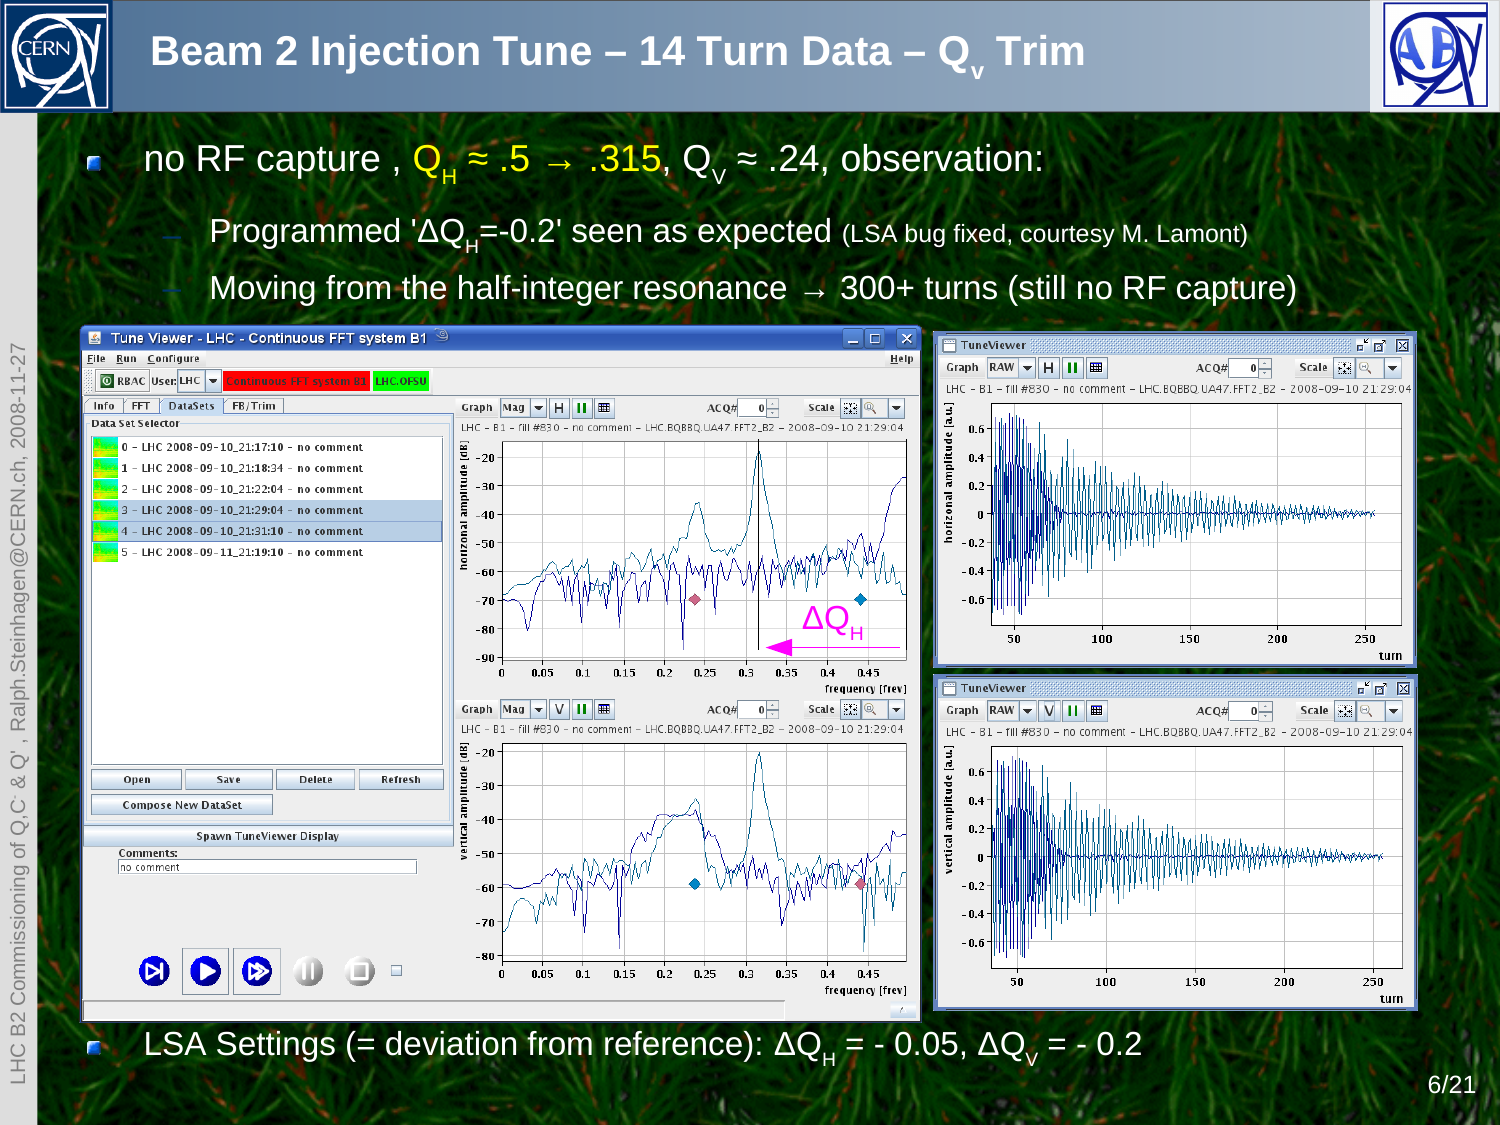

# Beam 2 Injection Tune – 14 Turn Data – Qv Trim
no RF capture , QH ≈ .5 → .315, QV ≈ .24, observation:
Programmed 'ΔQH=-0.2' seen as expected (LSA bug fixed, courtesy M. Lamont)
Moving from the half-integer resonance → 300+ turns (still no RF capture)
LSA Settings (= deviation from reference): ΔQH = - 0.05, ΔQV = - 0.2
ΔQH